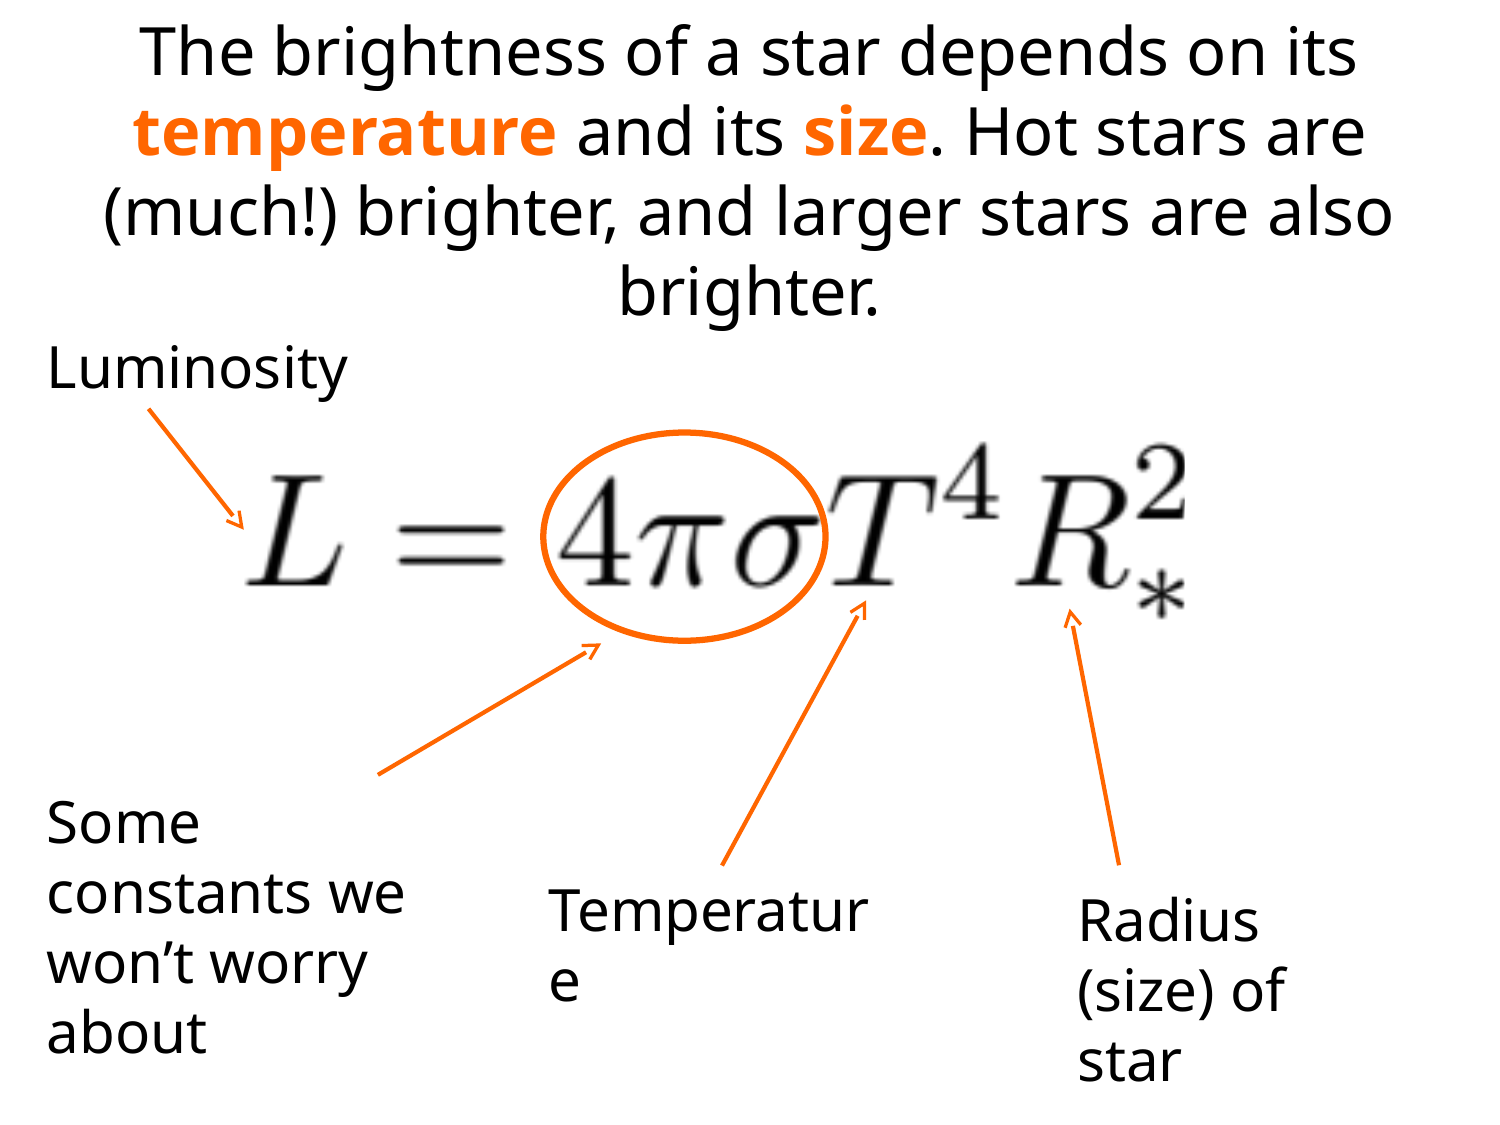

The brightness of a star depends on its temperature and its size. Hot stars are (much!) brighter, and larger stars are also brighter.
Luminosity
Some constants we won’t worry about
Temperature
Radius (size) of star